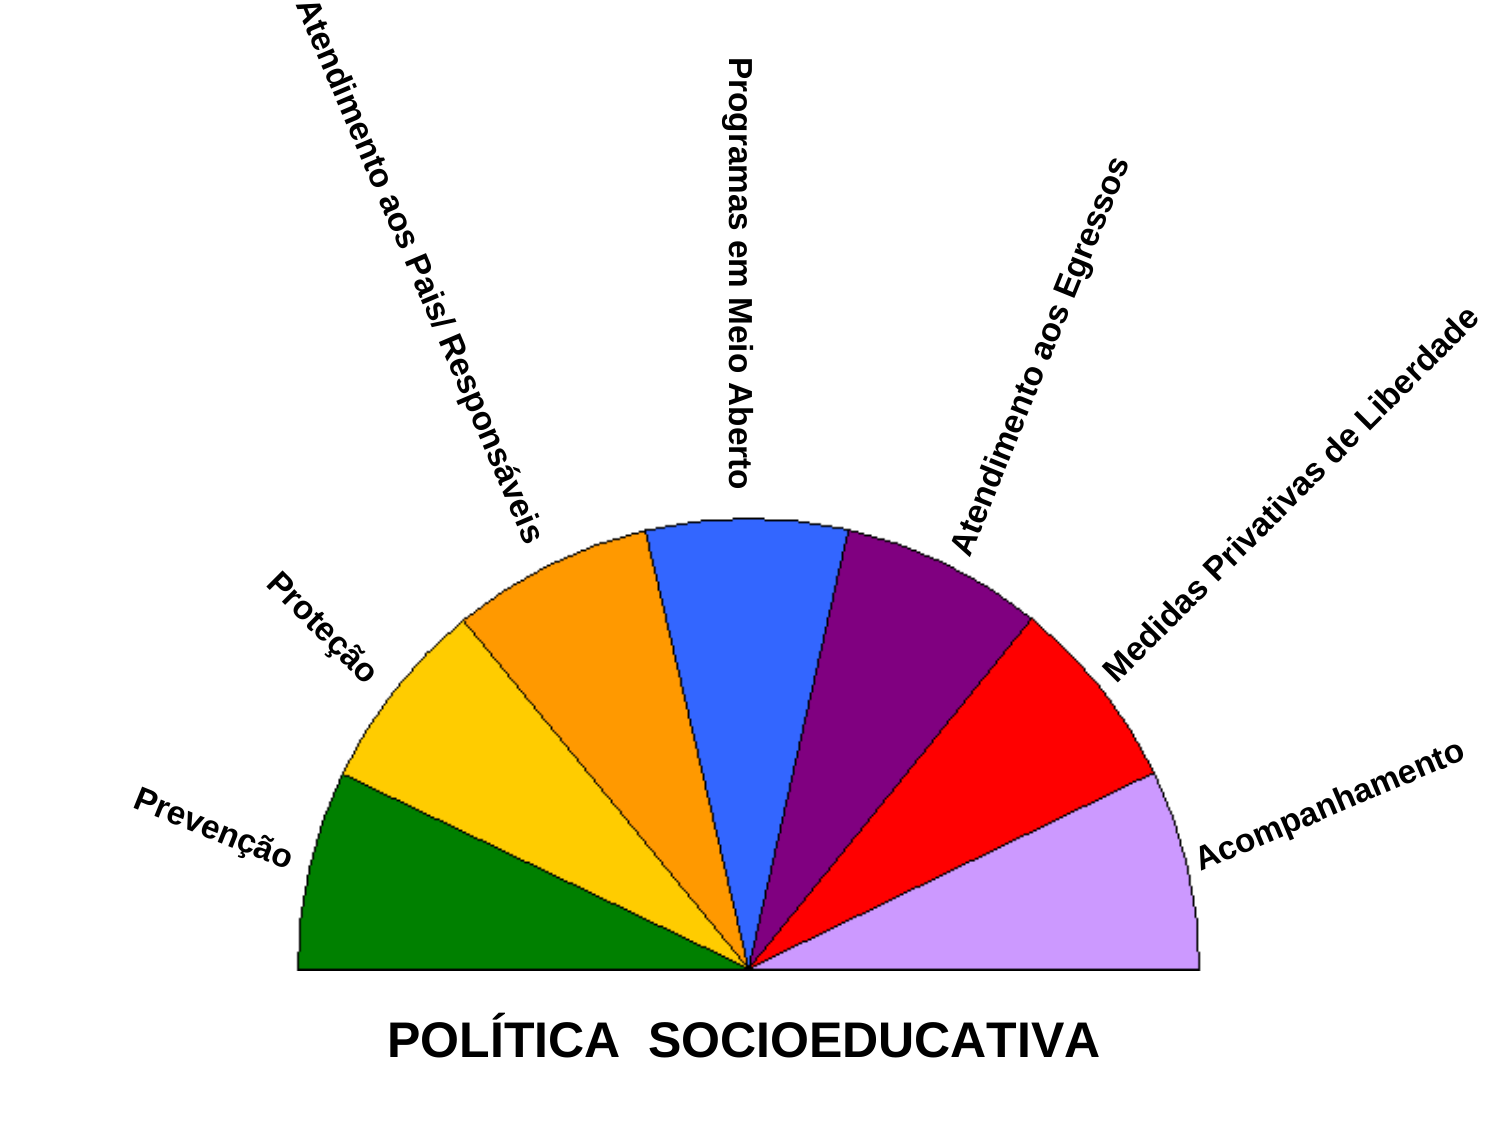

Atendimento aos Pais/ Responsáveis
Programas em Meio Aberto
Atendimento aos Egressos
Medidas Privativas de Liberdade
Proteção
Acompanhamento
Prevenção
POLÍTICA SOCIOEDUCATIVA